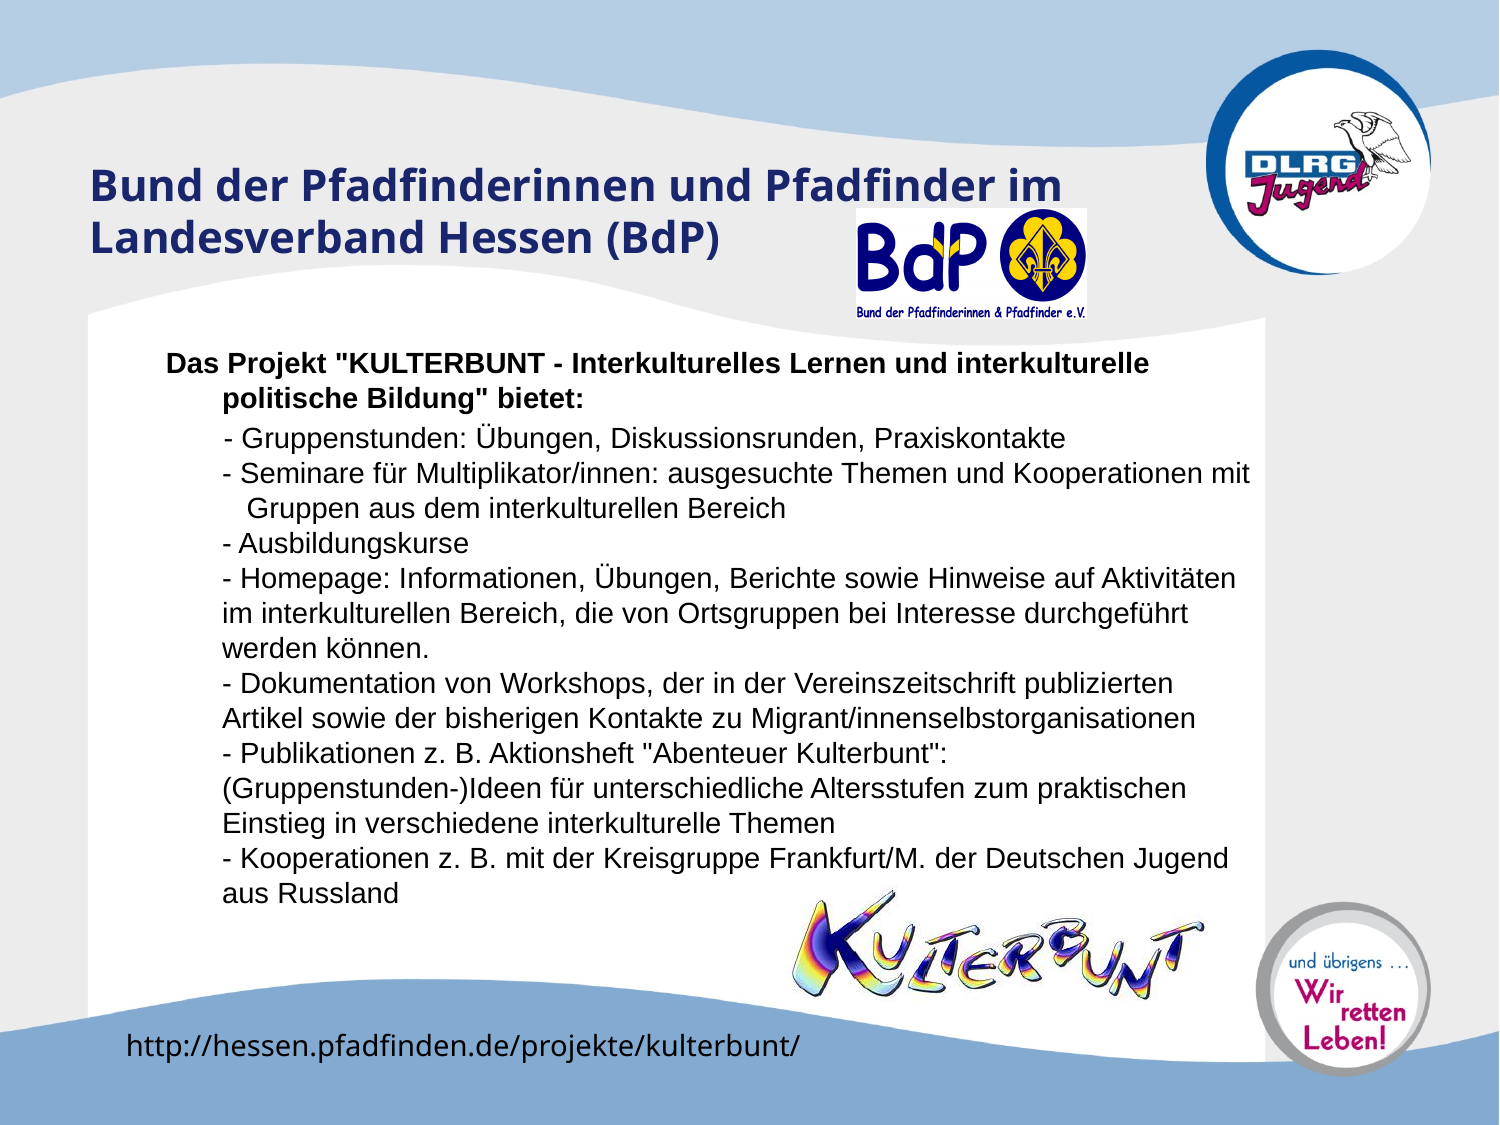

# Bund der Pfadfinderinnen und Pfadfinder im Landesverband Hessen (BdP)
Das Projekt "KULTERBUNT - Interkulturelles Lernen und interkulturelle politische Bildung" bietet:
 - Gruppenstunden: Übungen, Diskussionsrunden, Praxiskontakte
- Seminare für Multiplikator/innen: ausgesuchte Themen und Kooperationen mit Gruppen aus dem interkulturellen Bereich
- Ausbildungskurse
- Homepage: Informationen, Übungen, Berichte sowie Hinweise auf Aktivitäten im interkulturellen Bereich, die von Ortsgruppen bei Interesse durchgeführt werden können.
- Dokumentation von Workshops, der in der Vereinszeitschrift publizierten Artikel sowie der bisherigen Kontakte zu Migrant/innenselbstorganisationen
- Publikationen z. B. Aktionsheft "Abenteuer Kulterbunt": (Gruppenstunden-)Ideen für unterschiedliche Altersstufen zum praktischen Einstieg in verschiedene interkulturelle Themen
- Kooperationen z. B. mit der Kreisgruppe Frankfurt/M. der Deutschen Jugend aus Russland
http://hessen.pfadfinden.de/projekte/kulterbunt/